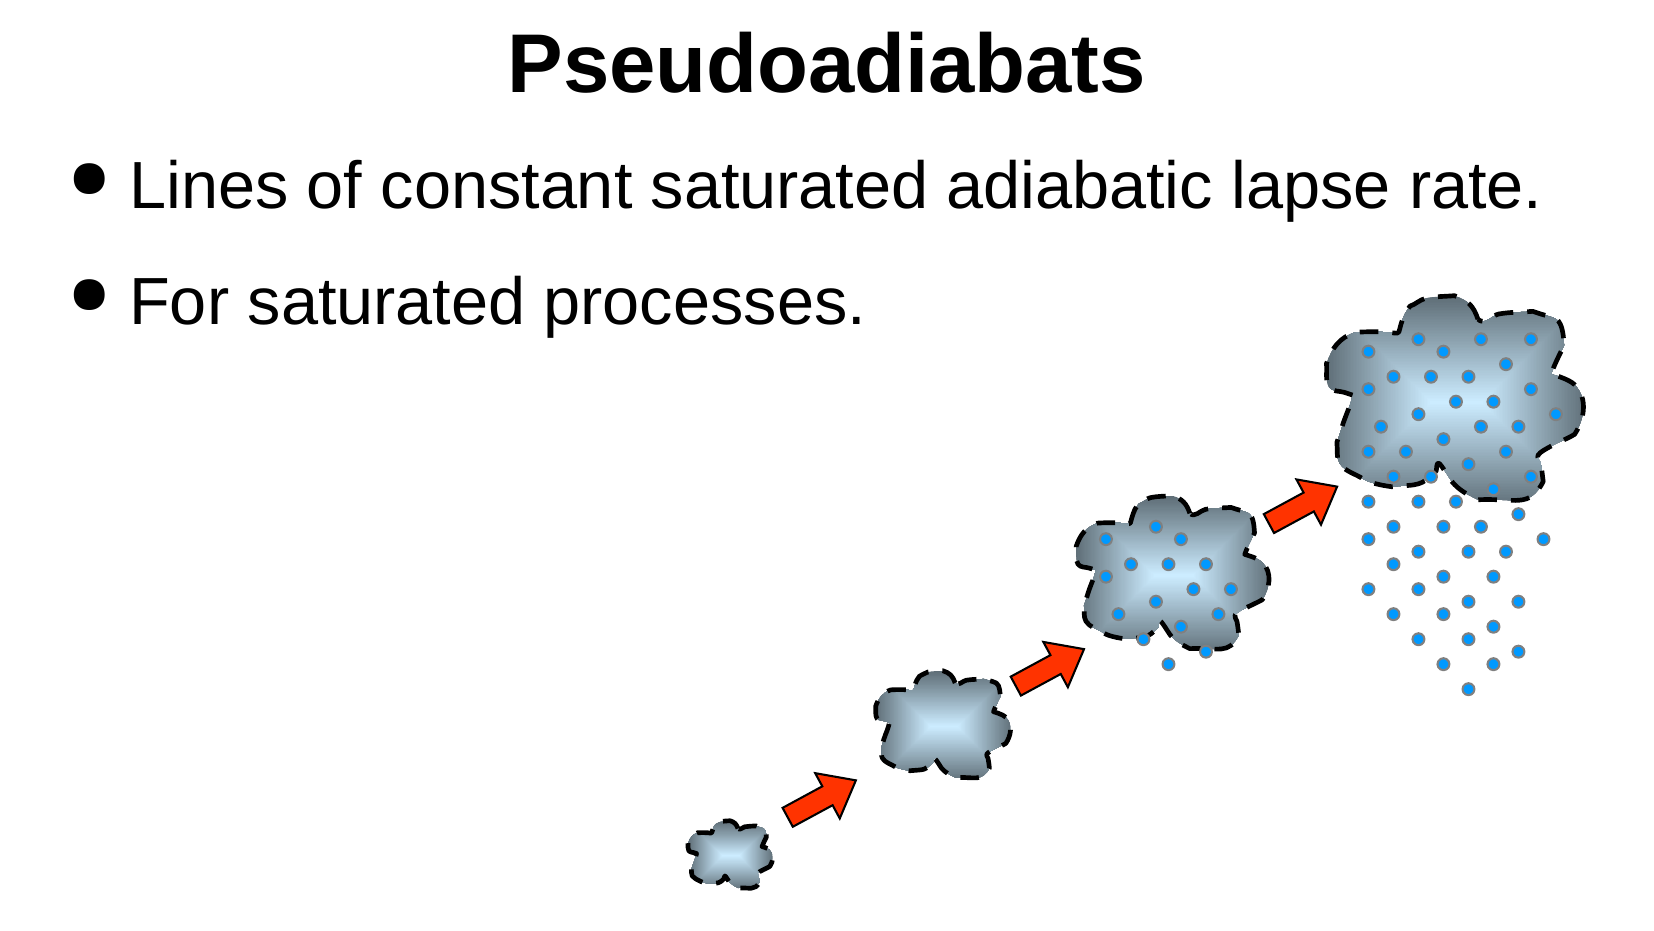

# Pseudoadiabats
 Lines of constant saturated adiabatic lapse rate.
 For saturated processes.